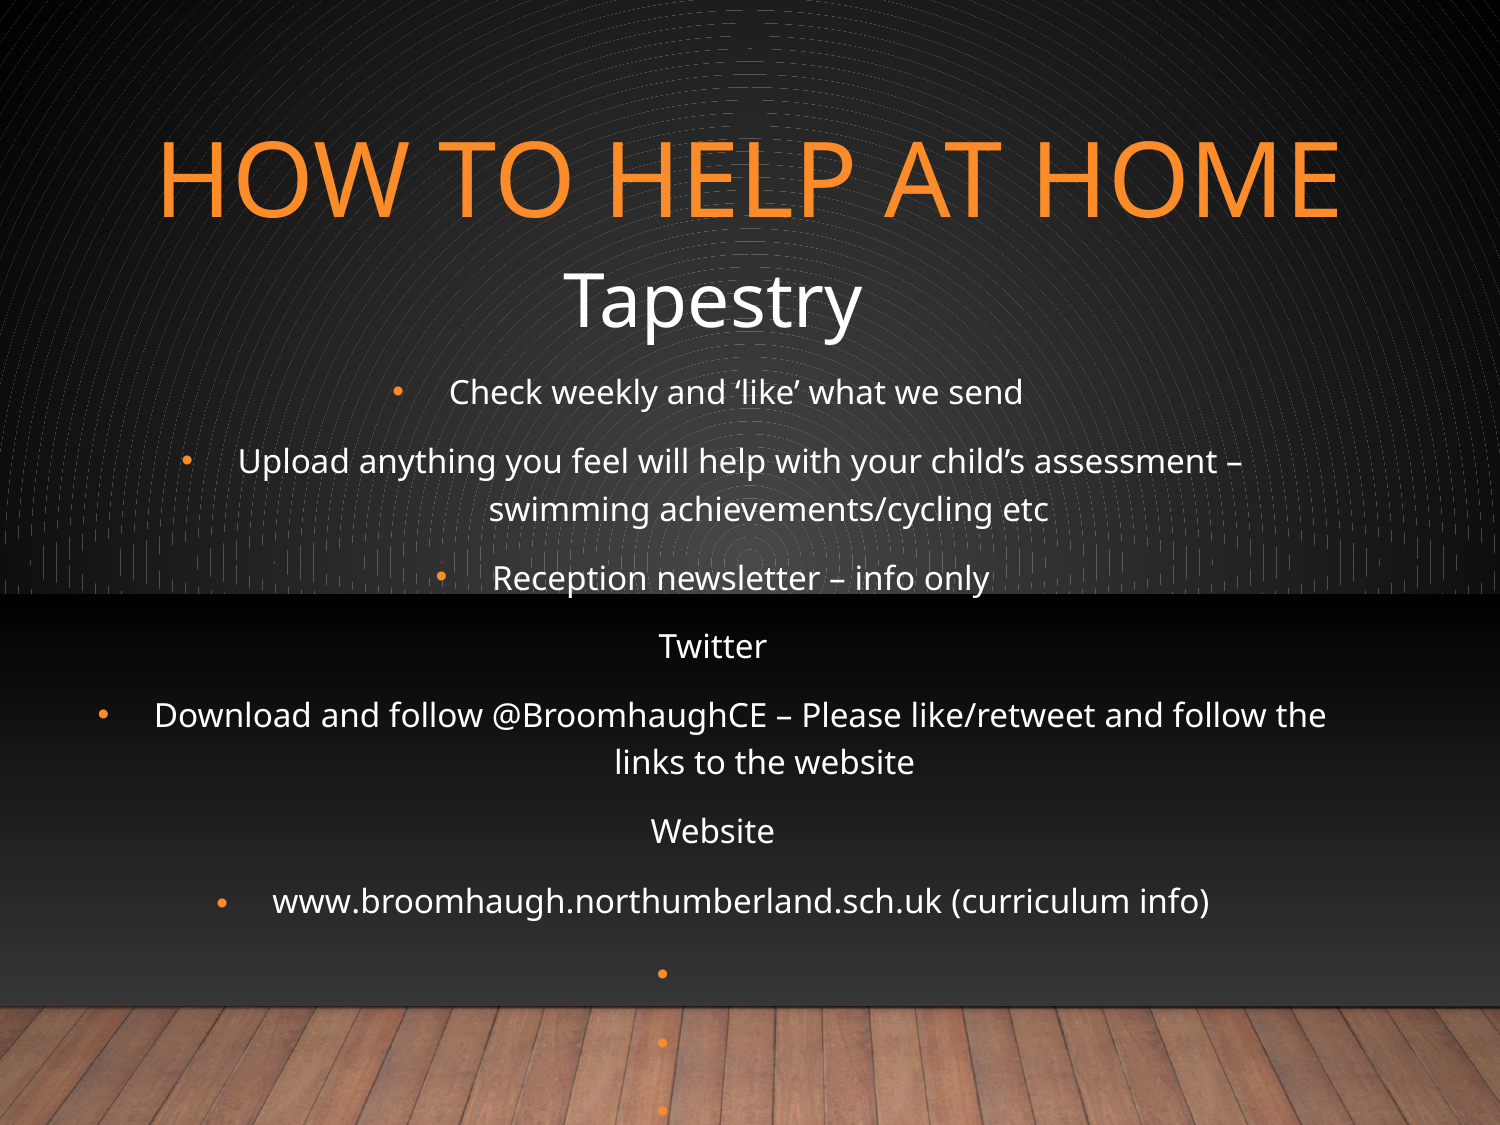

# How to help at home
Tapestry
Check weekly and ‘like’ what we send
Upload anything you feel will help with your child’s assessment – swimming achievements/cycling etc
Reception newsletter – info only
Twitter
Download and follow @BroomhaughCE – Please like/retweet and follow the links to the website
Website
www.broomhaugh.northumberland.sch.uk (curriculum info)